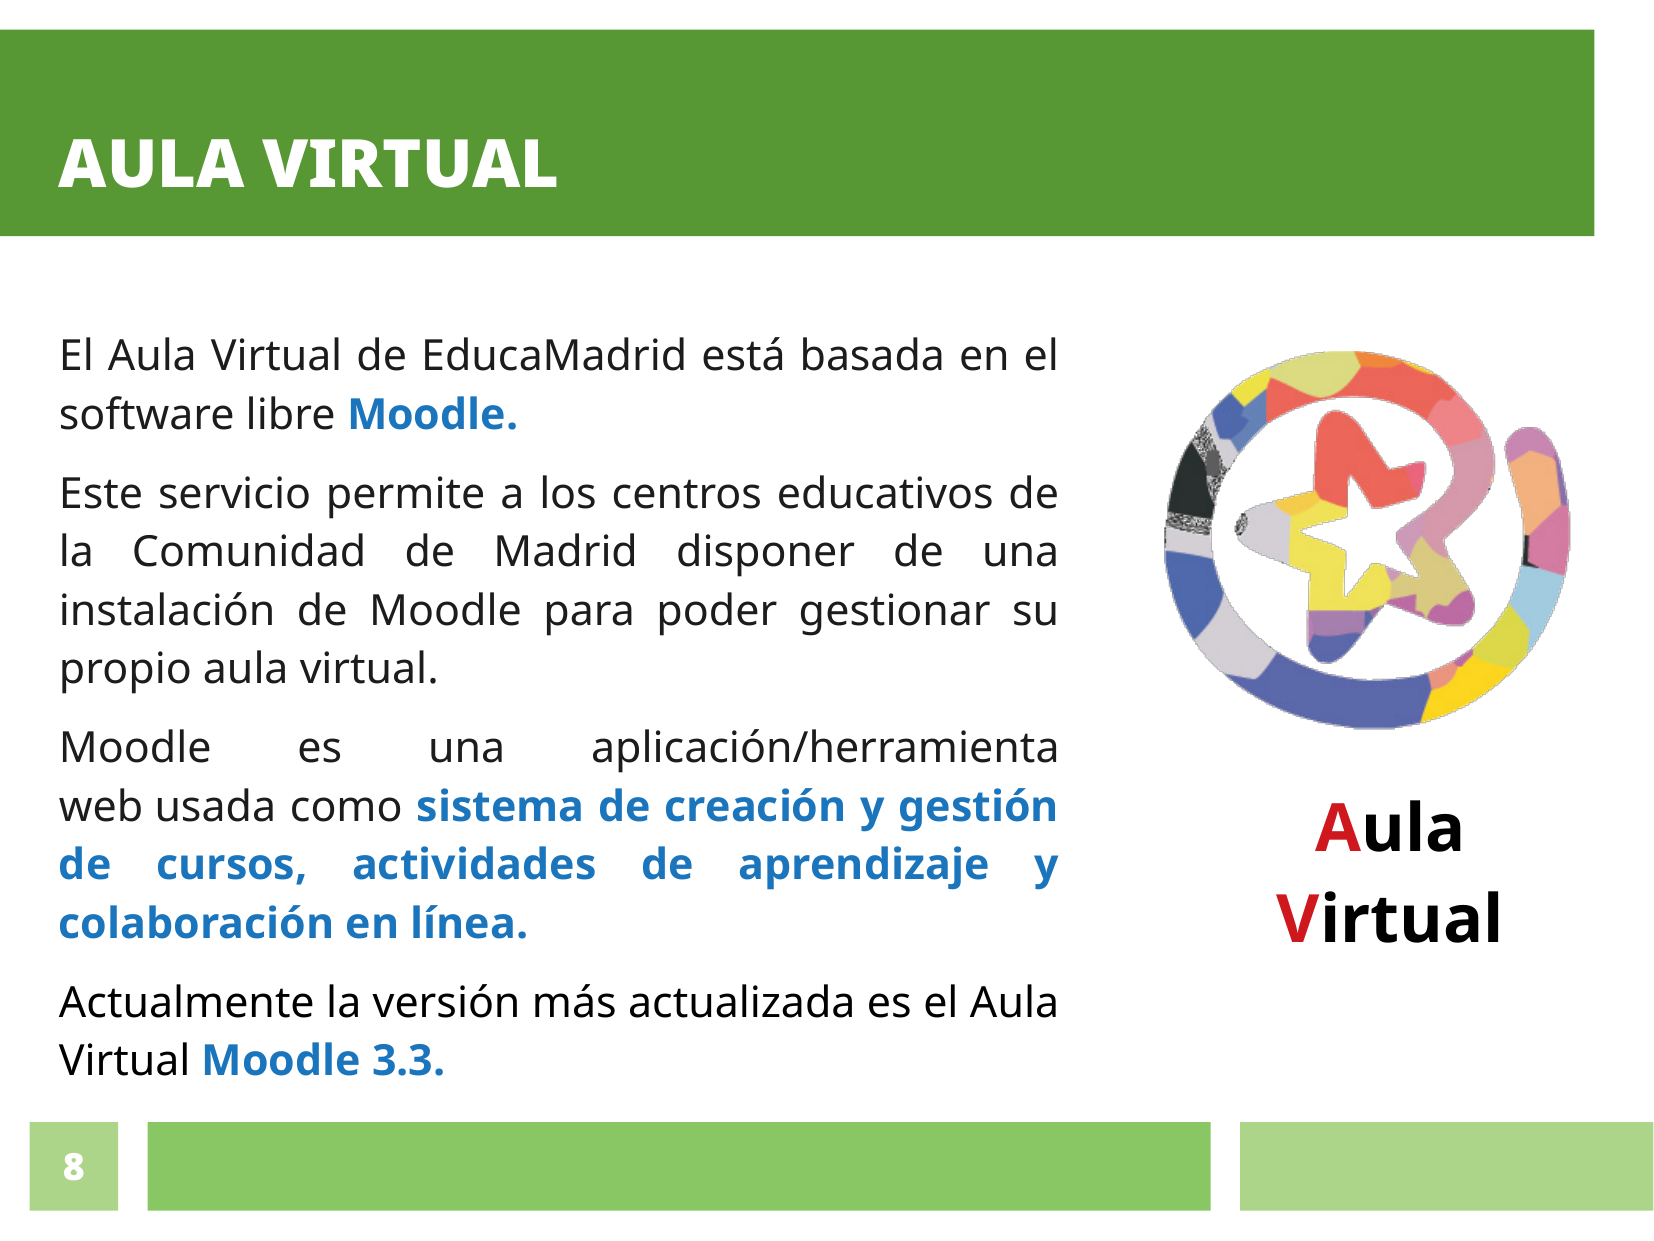

# AULA VIRTUAL
El Aula Virtual de EducaMadrid está basada en el software libre Moodle.
Este servicio permite a los centros educativos de la Comunidad de Madrid disponer de una instalación de Moodle para poder gestionar su propio aula virtual.
Moodle es una aplicación/herramienta web usada como sistema de creación y gestión de cursos, actividades de aprendizaje y colaboración en línea.
Actualmente la versión más actualizada es el Aula Virtual Moodle 3.3.
Aula Virtual
8